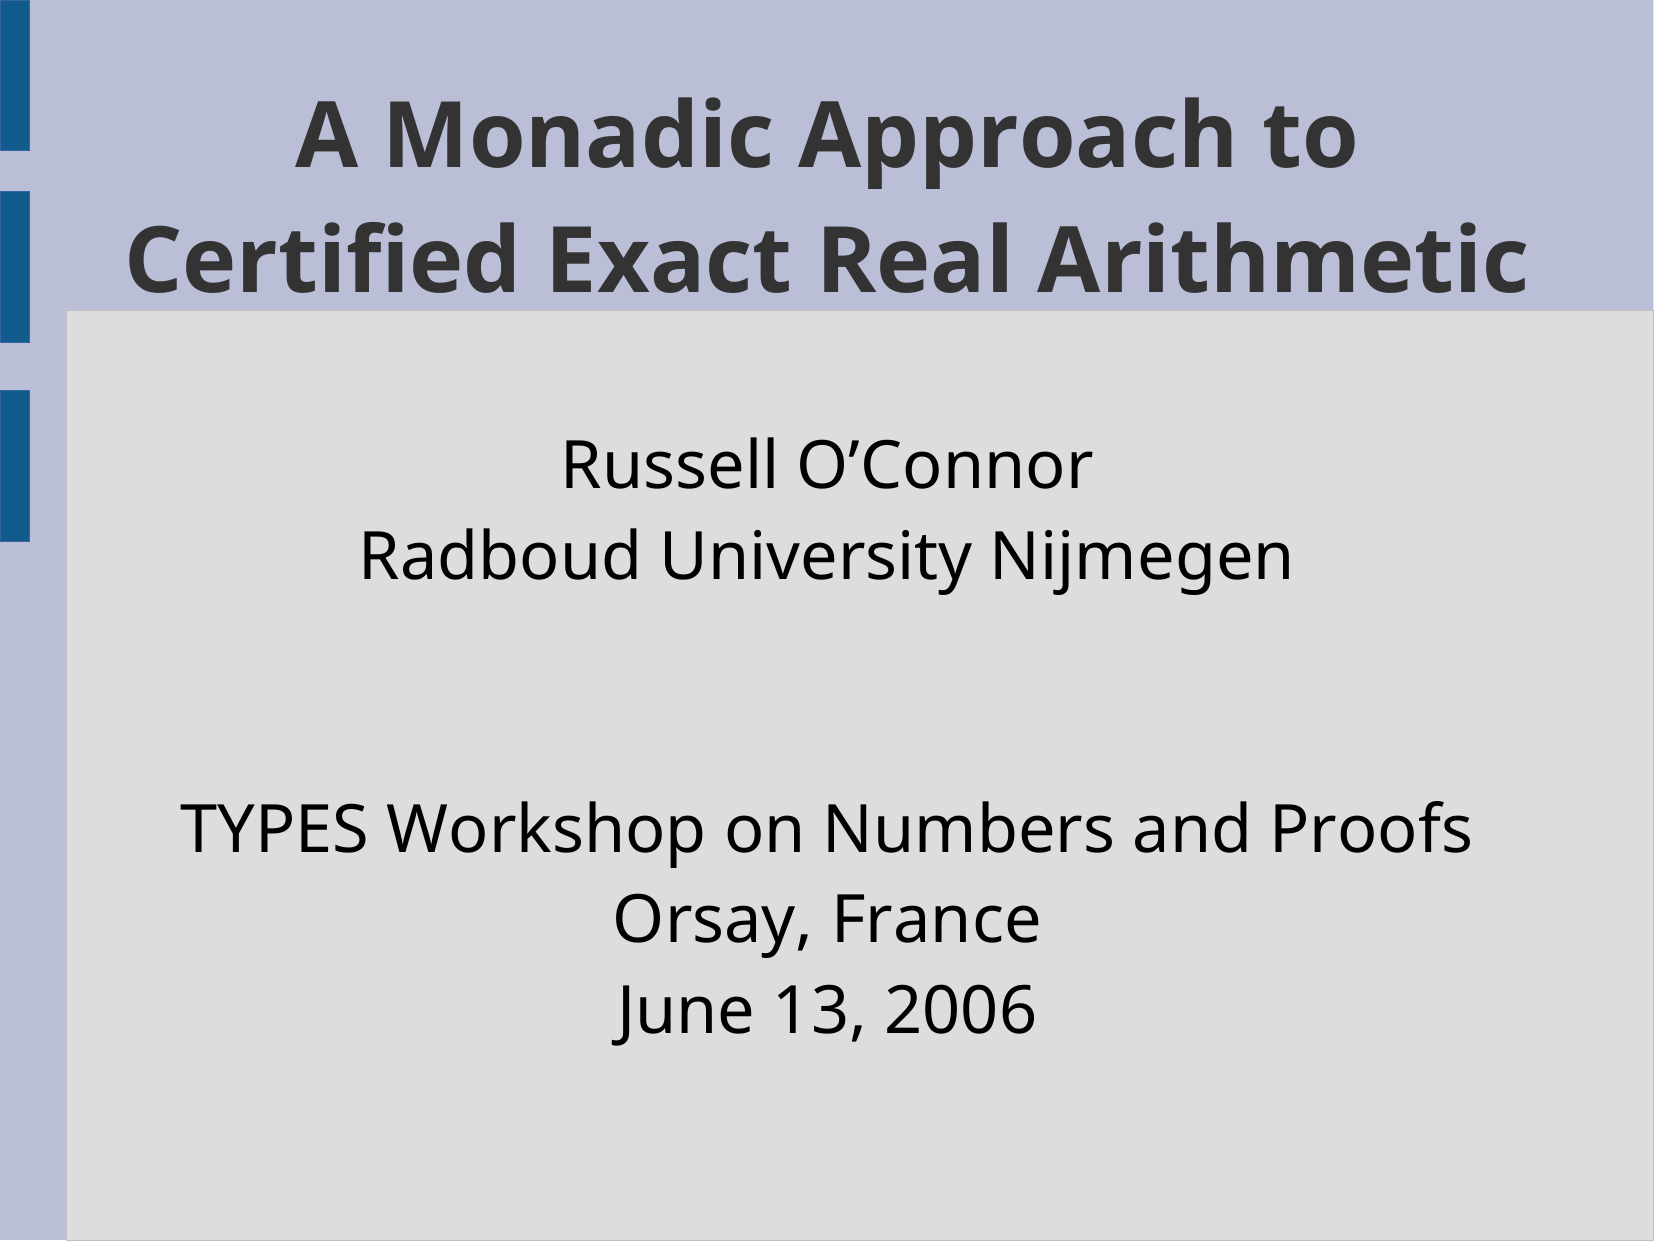

# A Monadic Approach to Certified Exact Real Arithmetic
Russell O’Connor
Radboud University Nijmegen
TYPES Workshop on Numbers and Proofs
Orsay, France
June 13, 2006